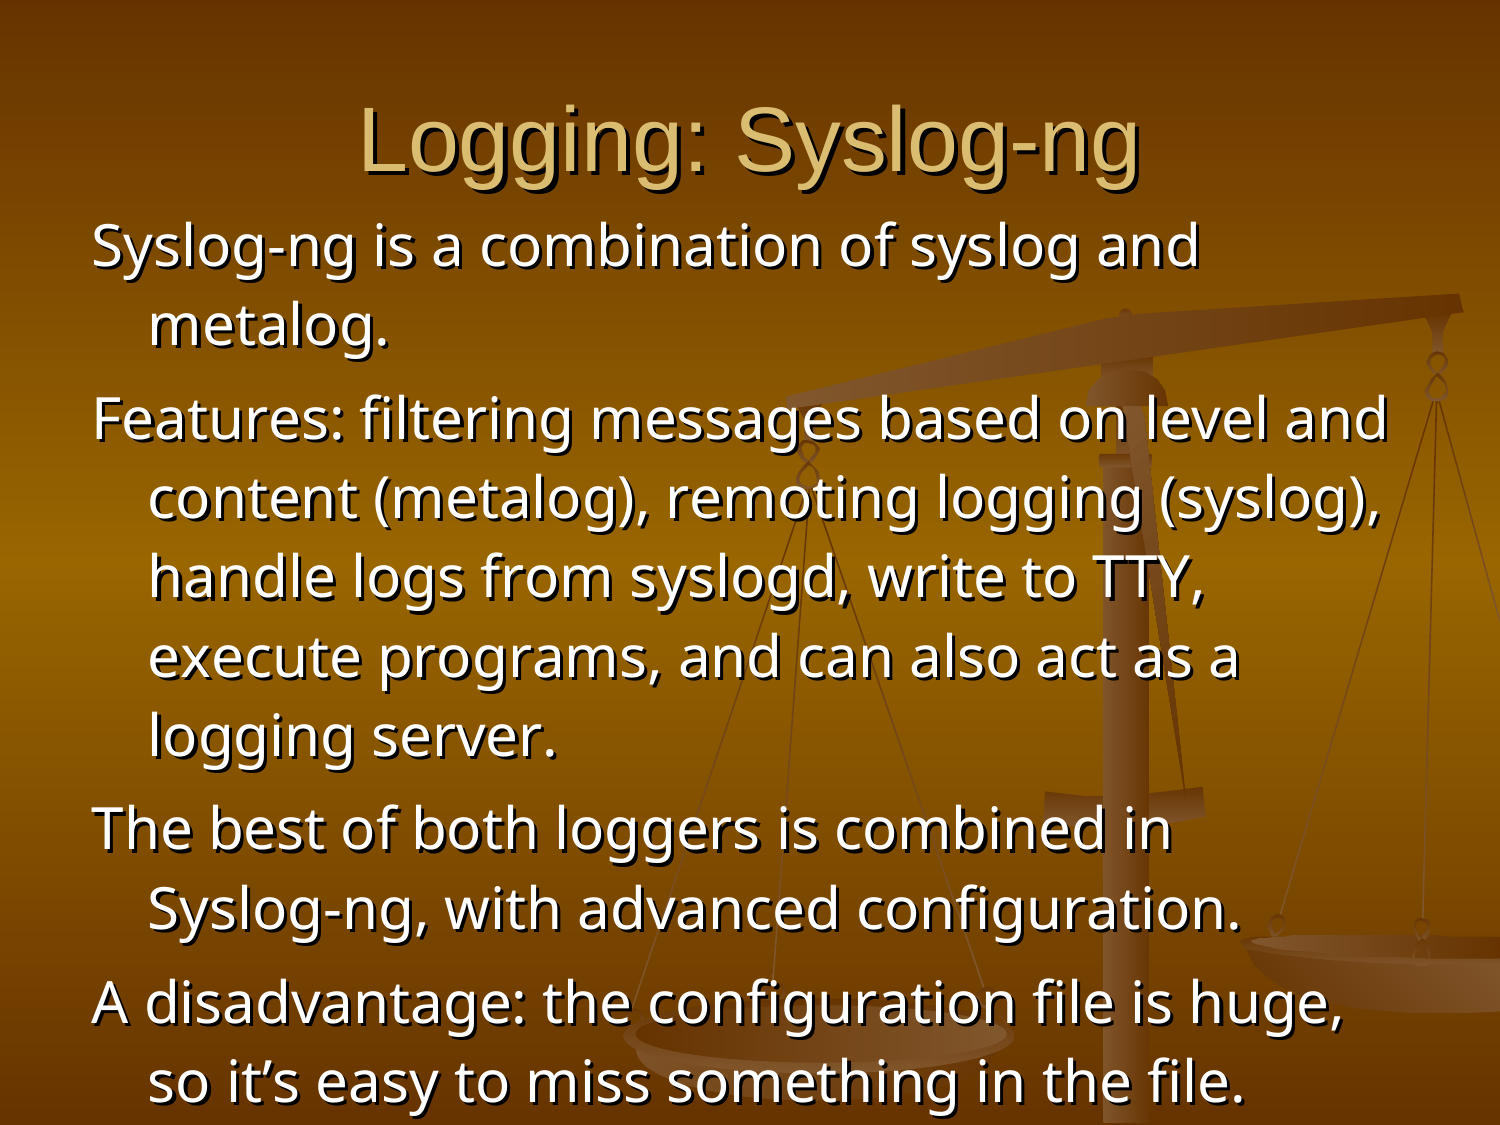

# Logging: Syslog-ng
Syslog-ng is a combination of syslog and metalog.
Features: filtering messages based on level and content (metalog), remoting logging (syslog), handle logs from syslogd, write to TTY, execute programs, and can also act as a logging server.
The best of both loggers is combined in Syslog-ng, with advanced configuration.
A disadvantage: the configuration file is huge, so it’s easy to miss something in the file.